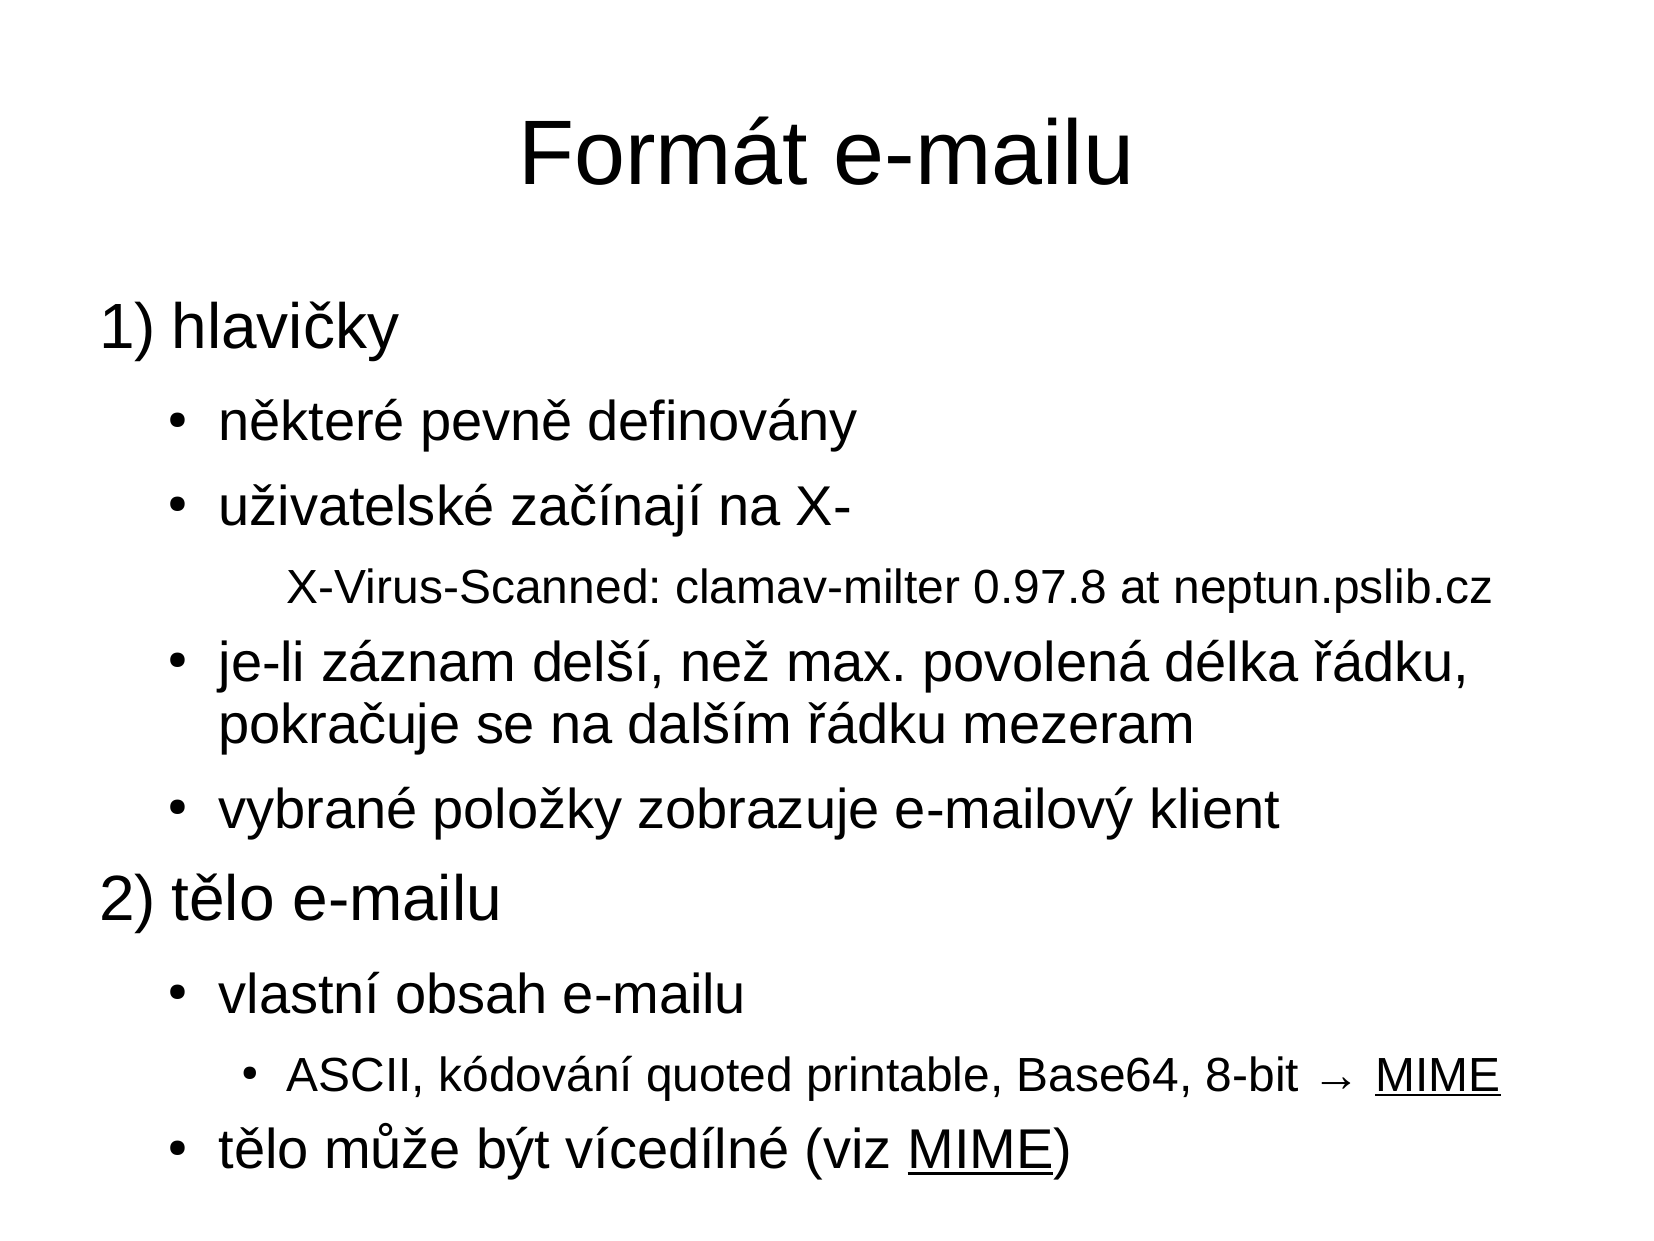

# Formát e-mailu
 hlavičky
některé pevně definovány
uživatelské začínají na X-
X-Virus-Scanned: clamav-milter 0.97.8 at neptun.pslib.cz
je-li záznam delší, než max. povolená délka řádku, pokračuje se na dalším řádku mezeram
vybrané položky zobrazuje e-mailový klient
 tělo e-mailu
vlastní obsah e-mailu
ASCII, kódování quoted printable, Base64, 8-bit → MIME
tělo může být vícedílné (viz MIME)